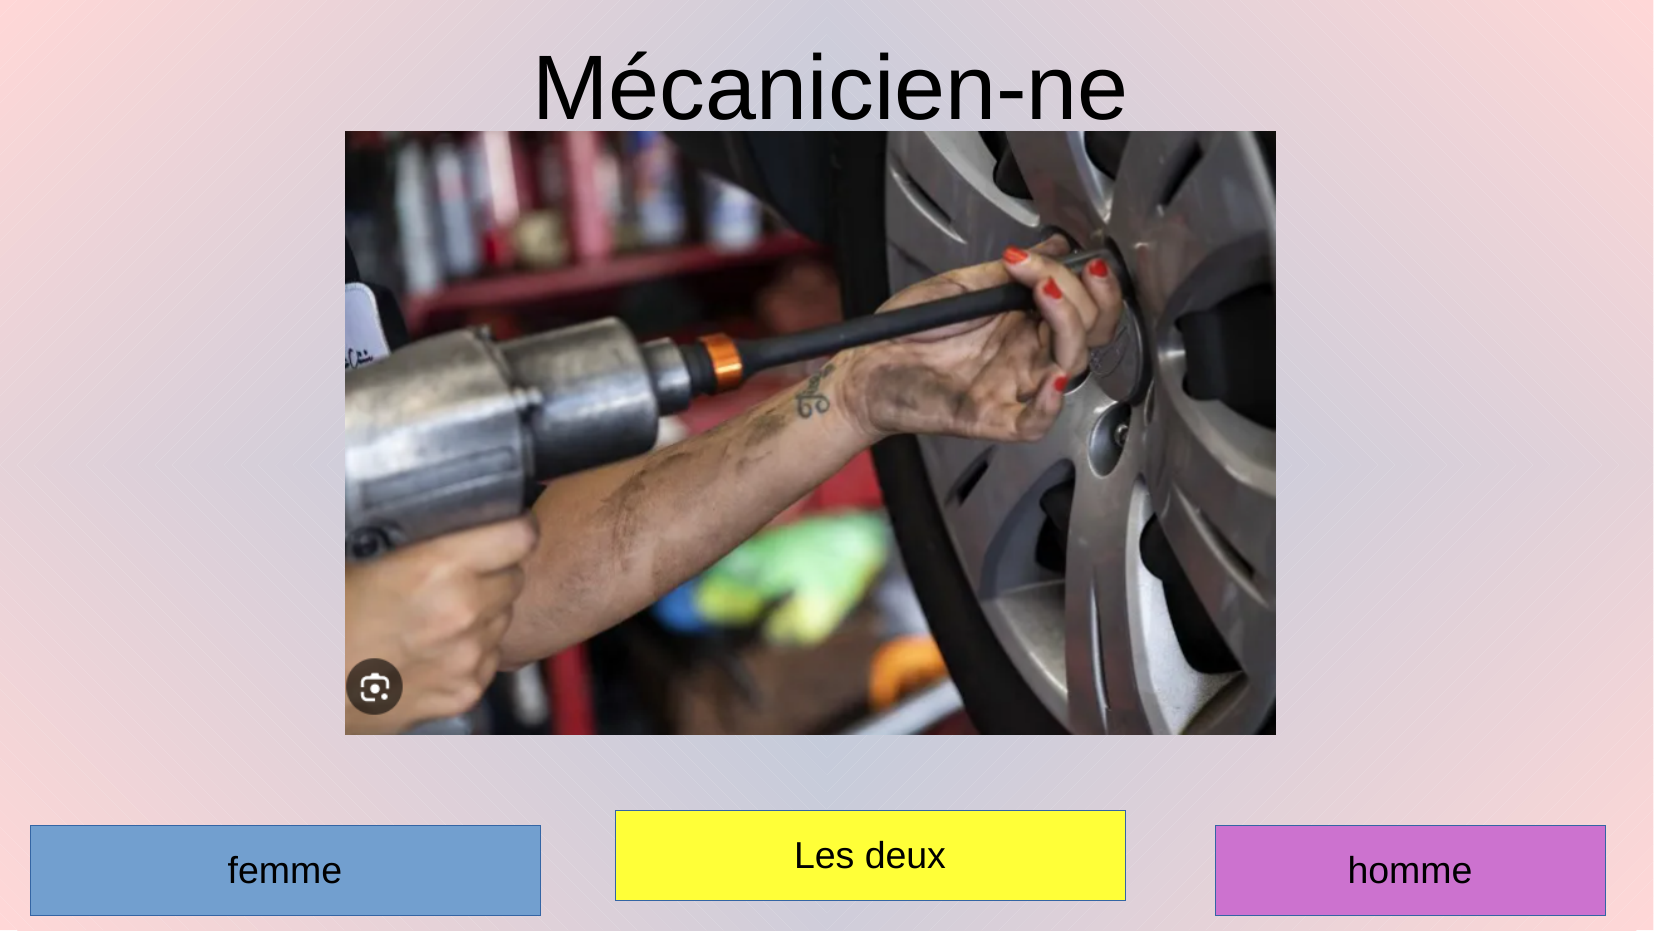

# Mécanicien-ne
Les deux
Les deux
femme
homme